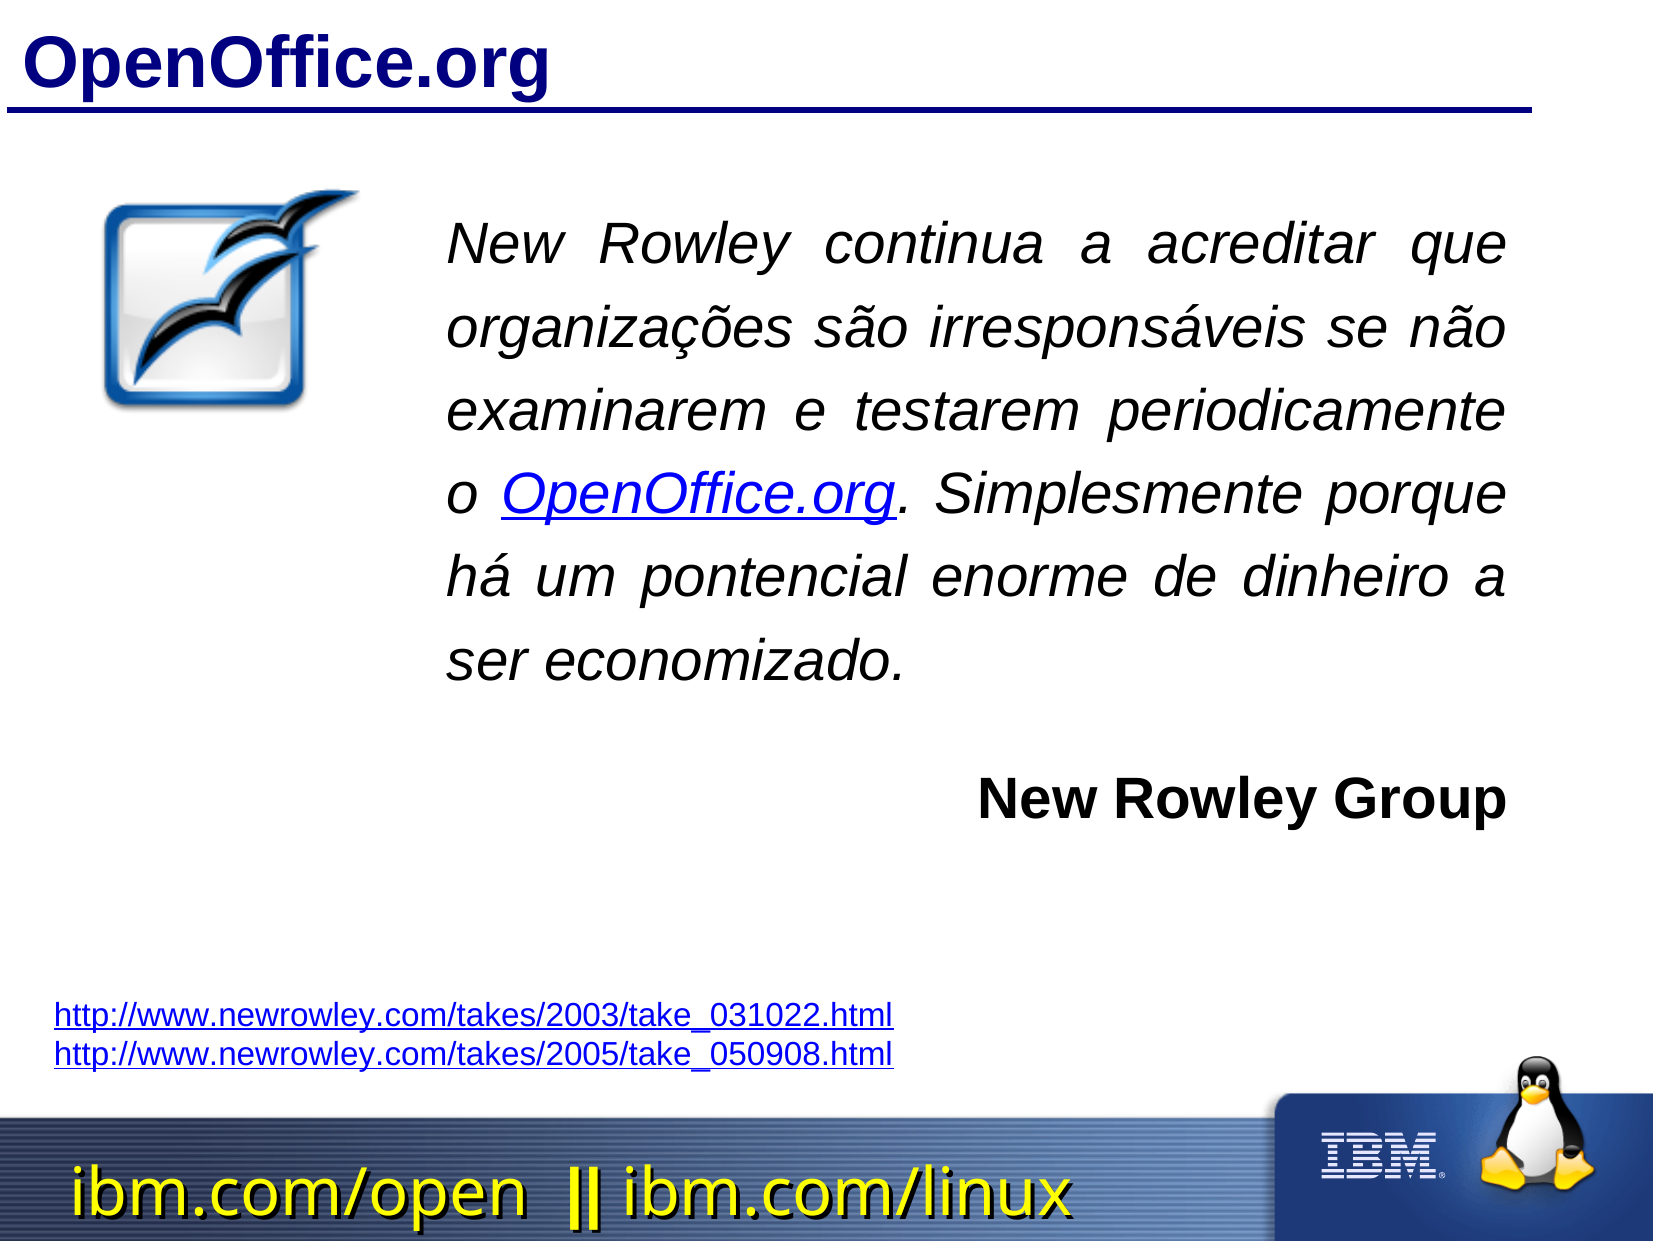

OpenOffice.org
New Rowley continua a acreditar que organizações são irresponsáveis se não examinarem e testarem periodicamente o OpenOffice.org. Simplesmente porque há um pontencial enorme de dinheiro a ser economizado.
New Rowley Group
http://www.newrowley.com/takes/2003/take_031022.html
http://www.newrowley.com/takes/2005/take_050908.html